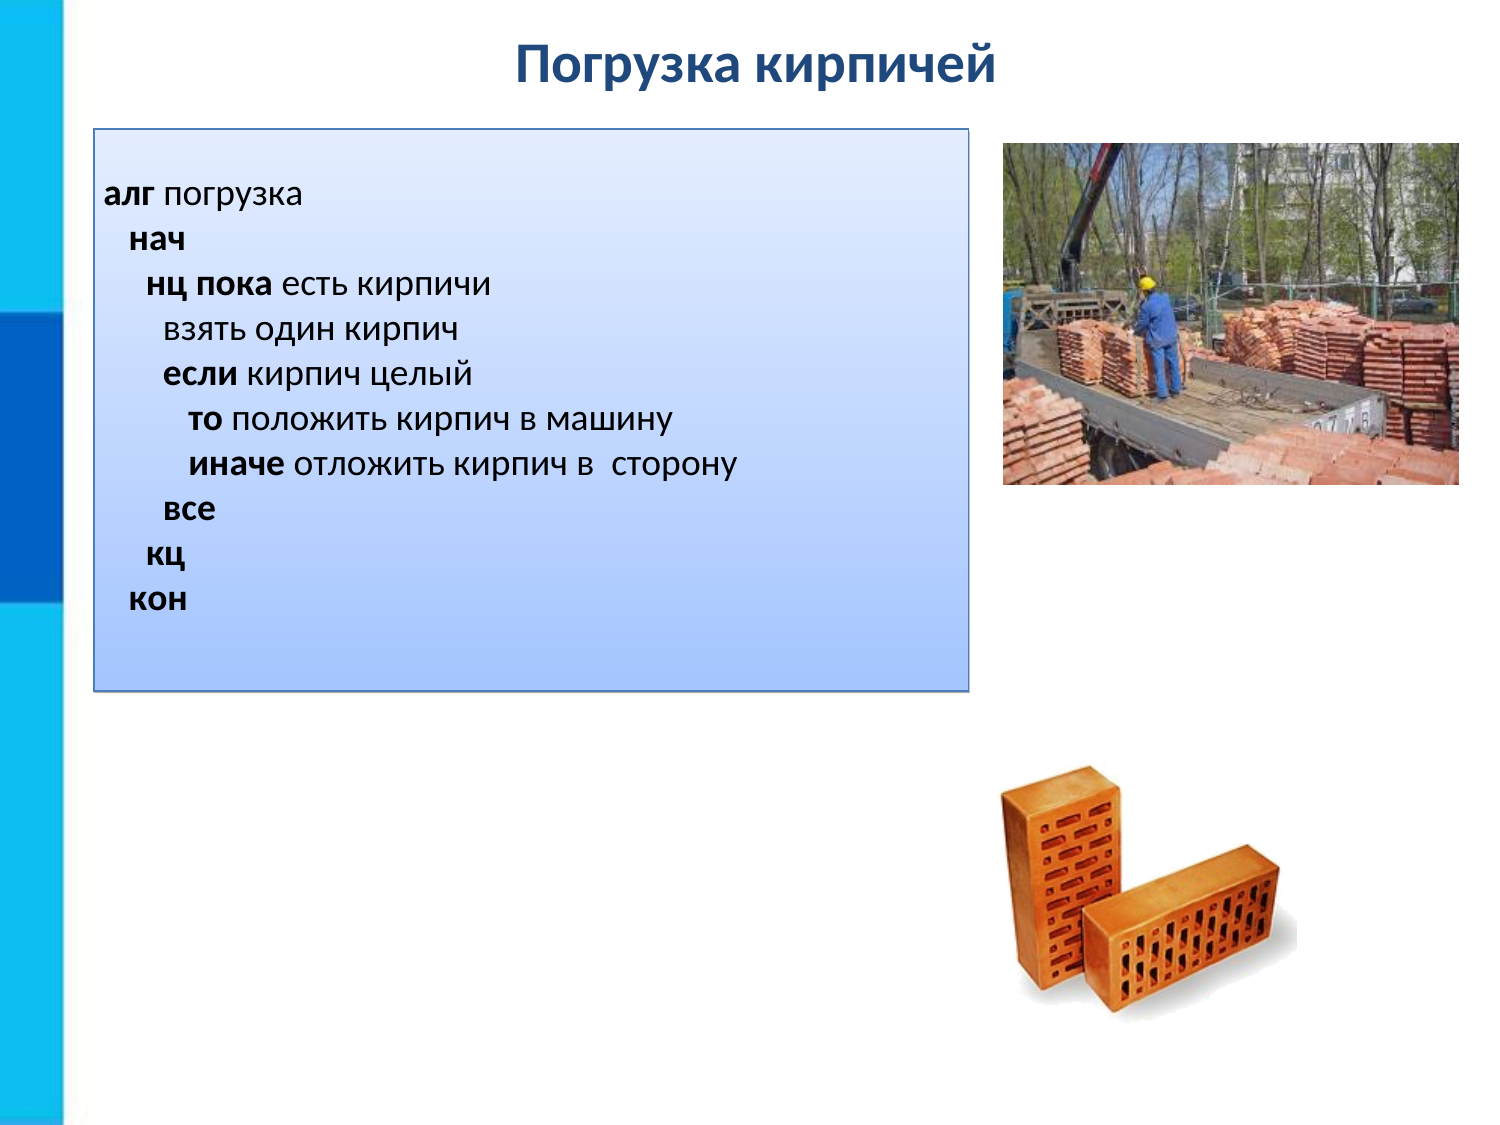

Погрузка кирпичей
алг погрузка
 нач
 нц пока есть кирпичи
 взять один кирпич
 если кирпич целый
 то положить кирпич в машину
 иначе отложить кирпич в сторону
 все
 кц
 кон